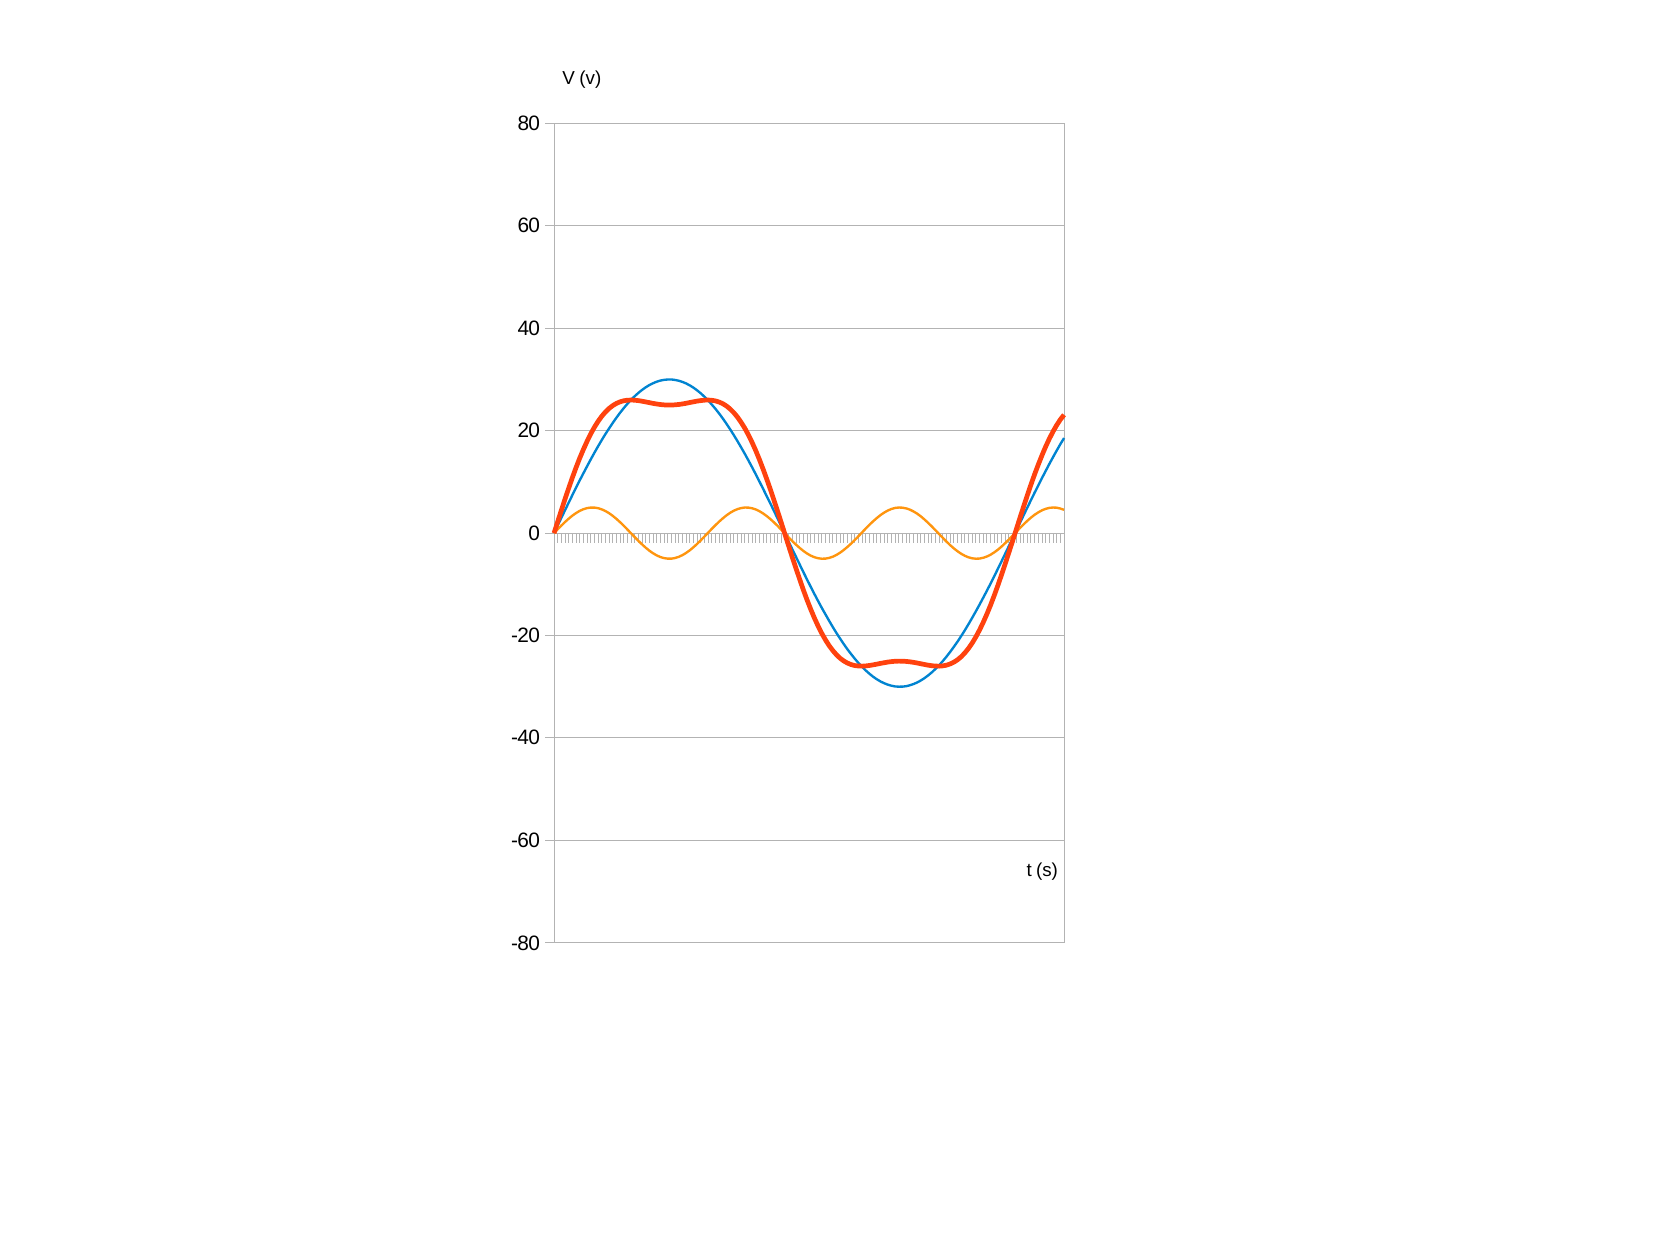

### Chart
| Category | Coluna E | Coluna F | Coluna G |
|---|---|---|---|
| 0 | 0.0 | 0.0 | 0.0 |
| 0.05 | 1.49937507812035 | 0.747190662367996 | 2.24656574048835 |
| 0.1 | 2.99500249940484 | 1.4776010333067 | 4.47260353271154 |
| 0.15 | 4.48314397420798 | 2.17482767055615 | 6.65797164476413 |
| 0.2 | 5.96007992385184 | 2.82321236697518 | 8.78329229082701 |
| 0.25 | 7.42211877763569 | 3.40819380011667 | 10.8303125777524 |
| 0.3 | 8.86560619984019 | 3.91663454813742 | 12.7822407479776 |
| 0.35 | 10.2869342236635 | 4.33711612797009 | 14.6240503516336 |
| 0.4 | 11.6825502692595 | 4.66019542983613 | 16.3427456990956 |
| 0.45 | 13.0489660233369 | 4.8786167891333 | 17.9275828124702 |
| 0.5 | 14.3827661581261 | 4.98747493302027 | 19.3702410911464 |
| 0.55 | 15.6806168679198 | 4.98432514226959 | 20.6649420101894 |
| 0.6 | 16.9392742018511 | 4.86923815439098 | 21.808512356242 |
| 0.65 | 18.1555921720812 | 4.64479857501935 | 22.8003907471005 |
| 0.7 | 19.3265306171307 | 4.31604683324437 | 23.6425774503751 |
| 0.75 | 20.4491628007 | 3.89036598443961 | 24.3395287851396 |
| 0.8 | 21.5206827269857 | 3.37731590275575 | 24.8979986297414 |
| 0.85 | 22.5384121542088 | 2.78841858695708 | 25.3268307411659 |
| 0.9 | 23.4998072888245 | 2.13689940116915 | 25.6367066899937 |
| 0.95 | 24.4024651436812 | 1.43739006171272 | 25.8398552053939 |
| 1 | 25.2441295442369 | 0.705600040299336 | 25.9497295845362 |
| 1.05 | 26.0226967678205 | -0.0420362368357453 | 25.9806605309848 |
| 1.1 | 26.7362208018431 | -0.788728470716243 | 25.9474923311268 |
| 1.15 | 27.3829182078156 | -1.51770756354215 | 25.8652106442735 |
| 1.2 | 27.9611725790168 | -2.21260221647426 | 25.7485703625425 |
| 1.25 | 28.4695385806676 | -2.85780659371172 | 25.6117319869559 |
| 1.3 | 28.9067455625158 | -3.43883079591987 | 25.4679147665959 |
| 1.35 | 29.2717007347998 | -3.94262627213098 | 25.3290744626688 |
| 1.4 | 29.5634918996538 | -4.35787886206794 | 25.2056130375859 |
| 1.45 | 29.7813897311277 | -4.67526288779225 | 25.1061268433354 |
| 1.5 | 29.9248495981216 | -4.88765058832549 | 25.0371990097961 |
| 1.55 | 29.9935129256807 | -4.9902721937944 | 25.0032407318863 |
| 1.6 | 29.9872080912452 | -4.9808230441792 | 25.0063850470659 |
| 1.65 | 29.9059508536176 | -4.8595153470091 | 25.0464355066085 |
| 1.7 | 29.7499443135741 | -4.62907341163866 | 25.1208709019354 |
| 1.75 | 29.5195784062181 | -4.29467246713296 | 25.2249059390851 |
| 1.8 | 29.2154289263459 | -3.86382243777994 | 25.3516064885659 |
| 1.85 | 28.838256089259 | -3.34619928638131 | 25.4920568028777 |
| 1.9 | 28.3890026306224 | -2.75342771298819 | 25.6355749176342 |
| 1.95 | 27.8687914501161 | -2.09882008919929 | 25.7699713609168 |
| 2 | 27.2789228047705 | -1.39707749099463 | 25.8818453137758 |
| 2.05 | 26.6208710590013 | -0.663959544262584 | 25.9569115147387 |
| 2.1 | 25.8962809994662 | 0.084069502421753 | 25.980350501888 |
| 2.15 | 25.1069637239549 | 0.830210529324782 | 25.9371742532797 |
| 2.2 | 24.2548921145877 | 1.55770681756689 | 25.8125989321546 |
| 2.25 | 23.3421959066376 | 2.25022036890309 | 25.5924162755407 |
| 2.3 | 22.3711563653016 | 2.892198821941 | 25.2633551872426 |
| 2.35 | 21.3442005837253 | 3.46922472464882 | 24.8134253083742 |
| 2.4 | 20.2638954165345 | 3.96833931924577 | 24.2322347357803 |
| 2.45 | 19.1329410640351 | 4.37833356796441 | 23.5112746319995 |
| 2.5 | 17.9541643231187 | 4.68999988387369 | 22.6441642069924 |
| 2.55 | 16.7305115217425 | 4.896338913431 | 21.6268504351735 |
| 2.6 | 15.4650411546439 | 4.99271672687302 | 20.4577578815169 |
| 2.65 | 14.1609162386965 | 4.9769688862881 | 19.1378851249846 |
| 2.7 | 12.8213964070149 | 4.84944905422543 | 17.6708454612403 |
| 2.75 | 11.44982976157 | 4.6130210511967 | 16.0628508127667 |
| 2.8 | 10.0496445046771 | 4.2729945404414 | 14.3226390451185 |
| 2.85 | 8.62434037027633 | 3.83700578433744 | 12.4613461546138 |
| 2.9 | 7.17747987641946 | 3.31484615041091 | 10.4923260268304 |
| 2.95 | 5.71267942083081 | 2.71824221833043 | 8.43092163916125 |
| 3 | 4.23360024179602 | 2.06059242620878 | 6.2941926680048 |
| 3.05 | 2.7439392669731 | 1.35666617056816 | 4.10060543754127 |
| 3.1 | 1.24741987299871 | 0.622272117535309 | 1.86969199053402 |
| 3.15 | -0.252217421014472 | -0.126096825718303 | -0.378314246732774 |
| 3.2 | -1.7512243028274 | -0.871633906114907 | -2.62285820894231 |
| 3.25 | -3.24585403590325 | -1.59759596811137 | -4.84345000401462 |
| 3.3 | -4.73237082429746 | -2.28767946887661 | -7.02005029317407 |
| 3.35 | -6.20705915020199 | -2.92638662071518 | -9.13344577091718 |
| 3.4 | -7.66623306080495 | -3.49937343796772 | -11.1656064987727 |
| 3.45 | -9.10624538125288 | -3.99377187200501 | -13.1000172532579 |
| 3.5 | -10.5234968306886 | -4.39847879985835 | -14.9219756305469 |
| 3.55 | -11.9144450185788 | -4.70440537642454 | -16.6188503950033 |
| 3.6 | -13.2756132988456 | -4.90468115033246 | -18.180294449178 |
| 3.65 | -14.603599459671 | -4.99480835946908 | -19.5984078191401 |
| 3.7 | -15.8950842272548 | -4.97276294101995 | -20.8678471682747 |
| 3.75 | -17.1468395622703 | -4.83903998755631 | -21.9858795498266 |
| 3.8 | -18.3557367282816 | -4.59664262832338 | -22.952379356605 |
| 3.85 | -19.518754111955 | -4.25101458543183 | -23.7697686973868 |
| 3.9 | -20.6329847755192 | -3.80991791959516 | -24.4429026951144 |
| 3.95 | -21.6956437225954 | -3.28325871098007 | -24.9789024335754 |
| 4 | -22.7040748592378 | -2.68286459000217 | -25.38693944924 |
| 4.05 | -23.6557576327858 | -2.02221911424571 | -25.6779767470316 |
| 4.1 | -24.5483133319323 | -1.316158956829 | -25.8644722887613 |
| 4.15 | -25.3795110322634 | -0.580540706712283 | -25.9600517389757 |
| 4.2 | -26.1472731724076 | 0.168115236105692 | -25.979157936302 |
| 4.25 | -26.8496807468575 | 0.91299567315567 | -25.9366850737018 |
| 4.3 | -27.4849781024836 | 1.63737219568846 | -25.8476059067952 |
| 4.35 | -28.0515773267535 | 2.32497686867111 | -25.7266004580824 |
| 4.4 | -28.5480622166855 | 2.96036757353612 | -25.5876946431494 |
| 4.45 | -28.9731918186192 | 3.52927480487333 | -25.4439170137458 |
| 4.5 | -29.3259035299529 | 4.01892213275811 | -25.3069813971948 |
| 4.55 | -29.6053157550971 | 4.41831313382317 | -25.1870026212739 |
| 4.6 | -29.8107301090039 | 4.71847834722052 | -25.0922517617834 |
| 4.65 | -29.9416331627664 | 4.91267670937505 | -25.0289564533913 |
| 4.7 | -29.997697726923 | 4.99654694373959 | -25.0011507831834 |
| 4.75 | -29.9787836692613 | 4.96820550566381 | -25.0105781635975 |
| 4.8 | -29.8849382650752 | 4.82828888274639 | -25.0566493823288 |
| 4.85 | -29.7163960790014 | 4.5799393006957 | -25.1364567783057 |
| 4.9 | -29.47357837873 | 4.22873415571467 | -25.2448442230153 |
| 4.95 | -29.1570920820546 | 3.7825607582062 | -25.3745313238484 |
| 5 | -28.7677282398942 | 3.25143920078558 | -25.5162890391086 |
| 5.05 | -28.3064600590772 | 2.64729732860231 | -25.6591627304749 |
| 5.1 | -27.774440469832 | 1.98370286565306 | -25.7907376041789 |
| 5.15 | -27.1729992440611 | 1.27555871295086 | -25.8974405311103 |
| 5.2 | -26.5036396716046 | 0.538768261497211 | -25.9648714101074 |
| 5.25 | -25.7680348027978 | -0.210121763594204 | -25.978156566392 |
| 5.3 | -24.968023266717 | -0.954292906870955 | -25.922316173588 |
| 5.35 | -24.1056046755646 | -1.67703268879282 | -25.7826373643575 |
| 5.4 | -23.1829346266796 | -2.36210993199236 | -25.5450445586719 |
| 5.45 | -22.2023193146668 | -2.99413927852621 | -25.196458593193 |
| 5.5 | -21.1662097671117 | -3.55892671184565 | -24.7251364789573 |
| 5.55 | -20.0771957182878 | -4.04378832380779 | -24.1209840420955 |
| 5.60000000000001 | -18.9379991361695 | -4.43783516790756 | -23.3758343040771 |
| 5.65000000000001 | -17.7514674189302 | -4.73221780154107 | -22.4836852204712 |
| 5.70000000000001 | -16.520566277929 | -4.92032502540823 | -21.4408913033372 |
| 5.75000000000001 | -15.2483723249776 | -4.99793235679609 | -20.2463046817737 |
| 5.80000000000001 | -13.9380653824125 | -4.96329690235315 | -18.9013622847657 |
| 5.85000000000001 | -12.5929205351955 | -4.8171964997166 | -17.4101170349121 |
| 5.90000000000001 | -11.2162999449068 | -4.56291224895586 | -15.7792121938627 |
| 5.95000000000001 | -9.81164444609194 | -4.20615482613872 | -14.0177992722307 |
| 6.00000000000001 | -8.38246494596747 | -3.75493623385827 | -12.1374011798257 |
| 6.05000000000001 | -6.93233364898143 | -3.21938986892757 | -10.151723517909 |
| 6.10000000000001 | -5.46487512816251 | -2.61154294813351 | -8.07641807629602 |
| 6.15000000000001 | -3.98375726557513 | -1.9450464028769 | -5.92880366845203 |
| 6.20000000000001 | -2.49268208452449 | -1.23486830868292 | -3.72755039320741 |
| 6.25000000000001 | -0.995376496426278 | -0.496957734494029 | -1.49233423092031 |
| 6.30000000000002 | 0.504417014530944 | 0.252113439034287 | 0.756530453565231 |
| 6.35000000000002 | 2.00294974564714 | 0.995522688246217 | 2.99847243389336 |
| 6.40000000000002 | 3.49647614551529 | 1.71657464409971 | 5.213050789615 |
| 6.45000000000002 | 4.98126317594922 | 2.39907603416208 | 7.3803392101113 |
| 6.50000000000002 | 6.45359964263499 | 3.02769934859822 | 9.4812989912332 |
| 6.55000000000002 | 7.90980547118389 | 3.58832706299734 | 11.4981325341812 |
| 6.60000000000002 | 9.34624090540189 | 4.06836868753569 | 13.4146095929376 |
| 6.65000000000002 | 10.7593156047846 | 4.45704352223447 | 15.216359127019 |
| 6.70000000000002 | 12.1454976184985 | 4.74562276823957 | 16.8911203867381 |
| 6.75000000000002 | 13.5013222134191 | 4.92762555782565 | 18.4289477712448 |
| 6.80000000000002 | 14.8234005341588 | 4.99896450071335 | 19.8223650348722 |
| 6.85000000000002 | 16.1084280734409 | 4.95803747804305 | 21.066465551484 |
| 6.90000000000002 | 17.3531929316466 | 4.80576362251049 | 22.158956554157 |
| 6.95000000000002 | 18.5545838448913 | 4.54556267662797 | 23.1001465215193 |